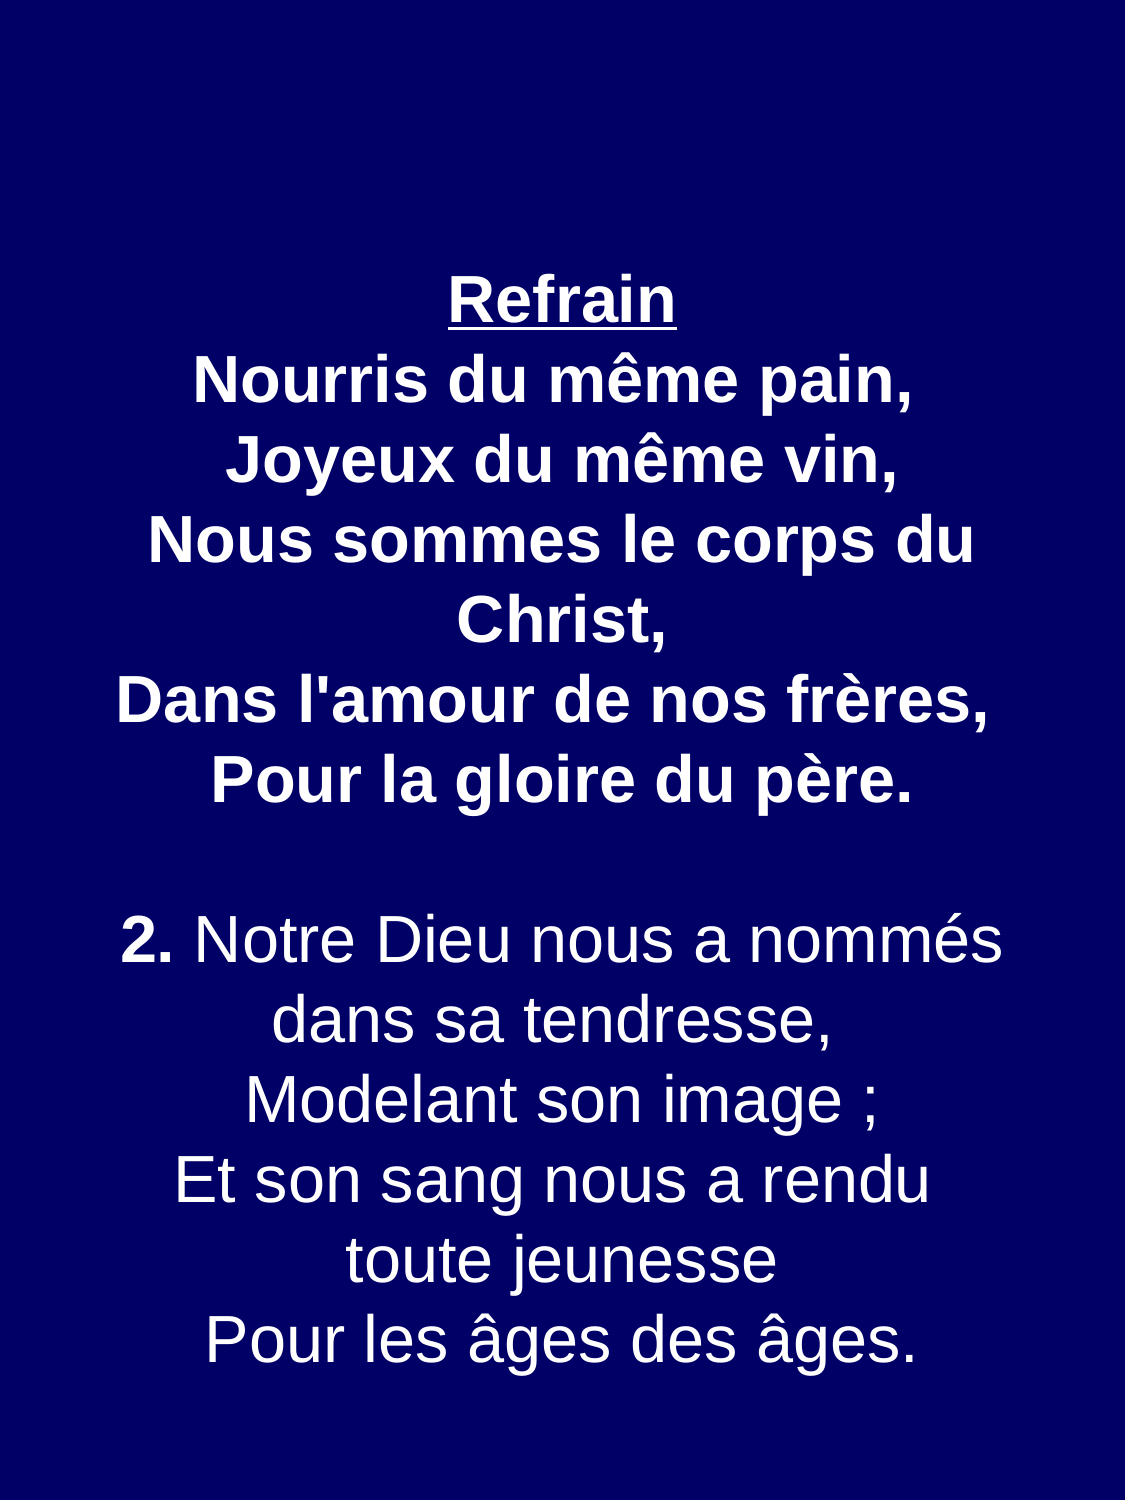

Refrain
Nourris du même pain,
Joyeux du même vin,
Nous sommes le corps du Christ,
Dans l'amour de nos frères,
Pour la gloire du père.
2. Notre Dieu nous a nommés dans sa tendresse,
Modelant son image ;
Et son sang nous a rendu
toute jeunesse
Pour les âges des âges.